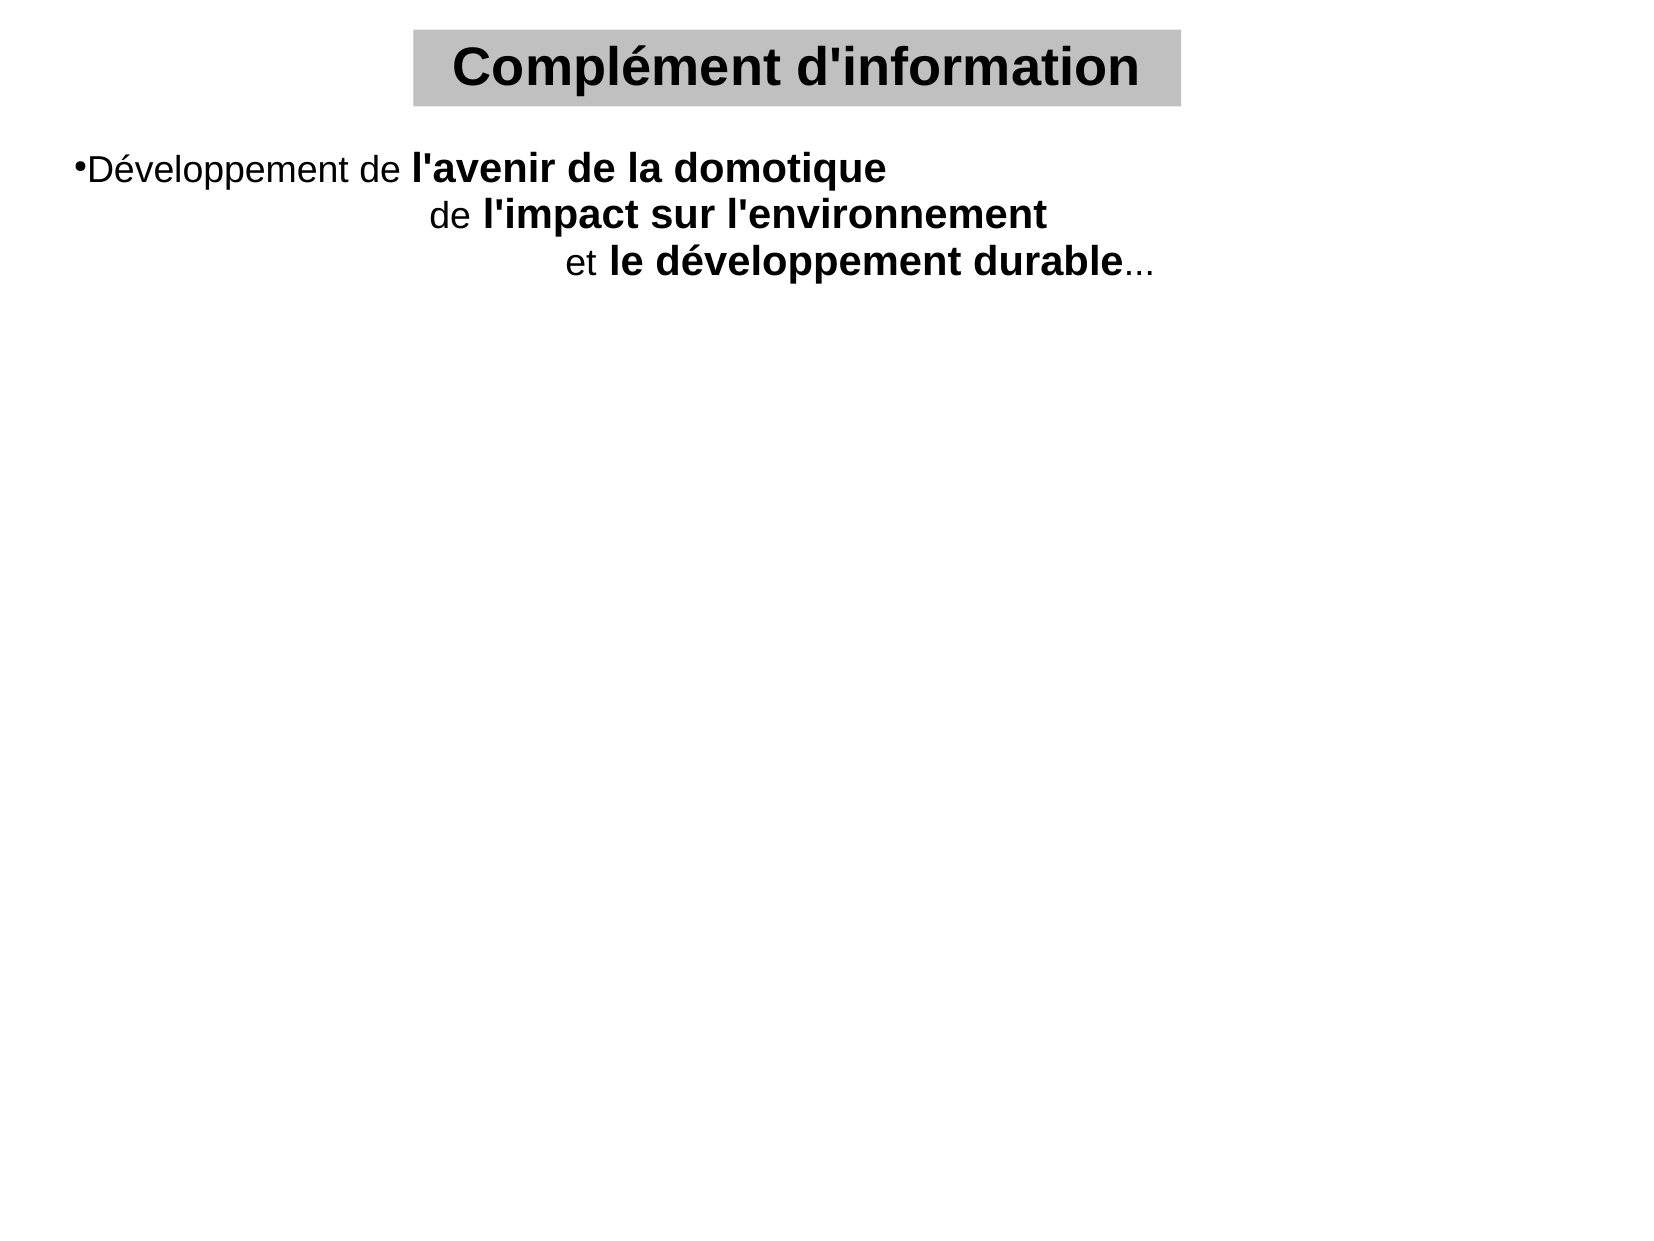

Complément d'information
Développement de l'avenir de la domotique
 de l'impact sur l'environnement
 et le développement durable...